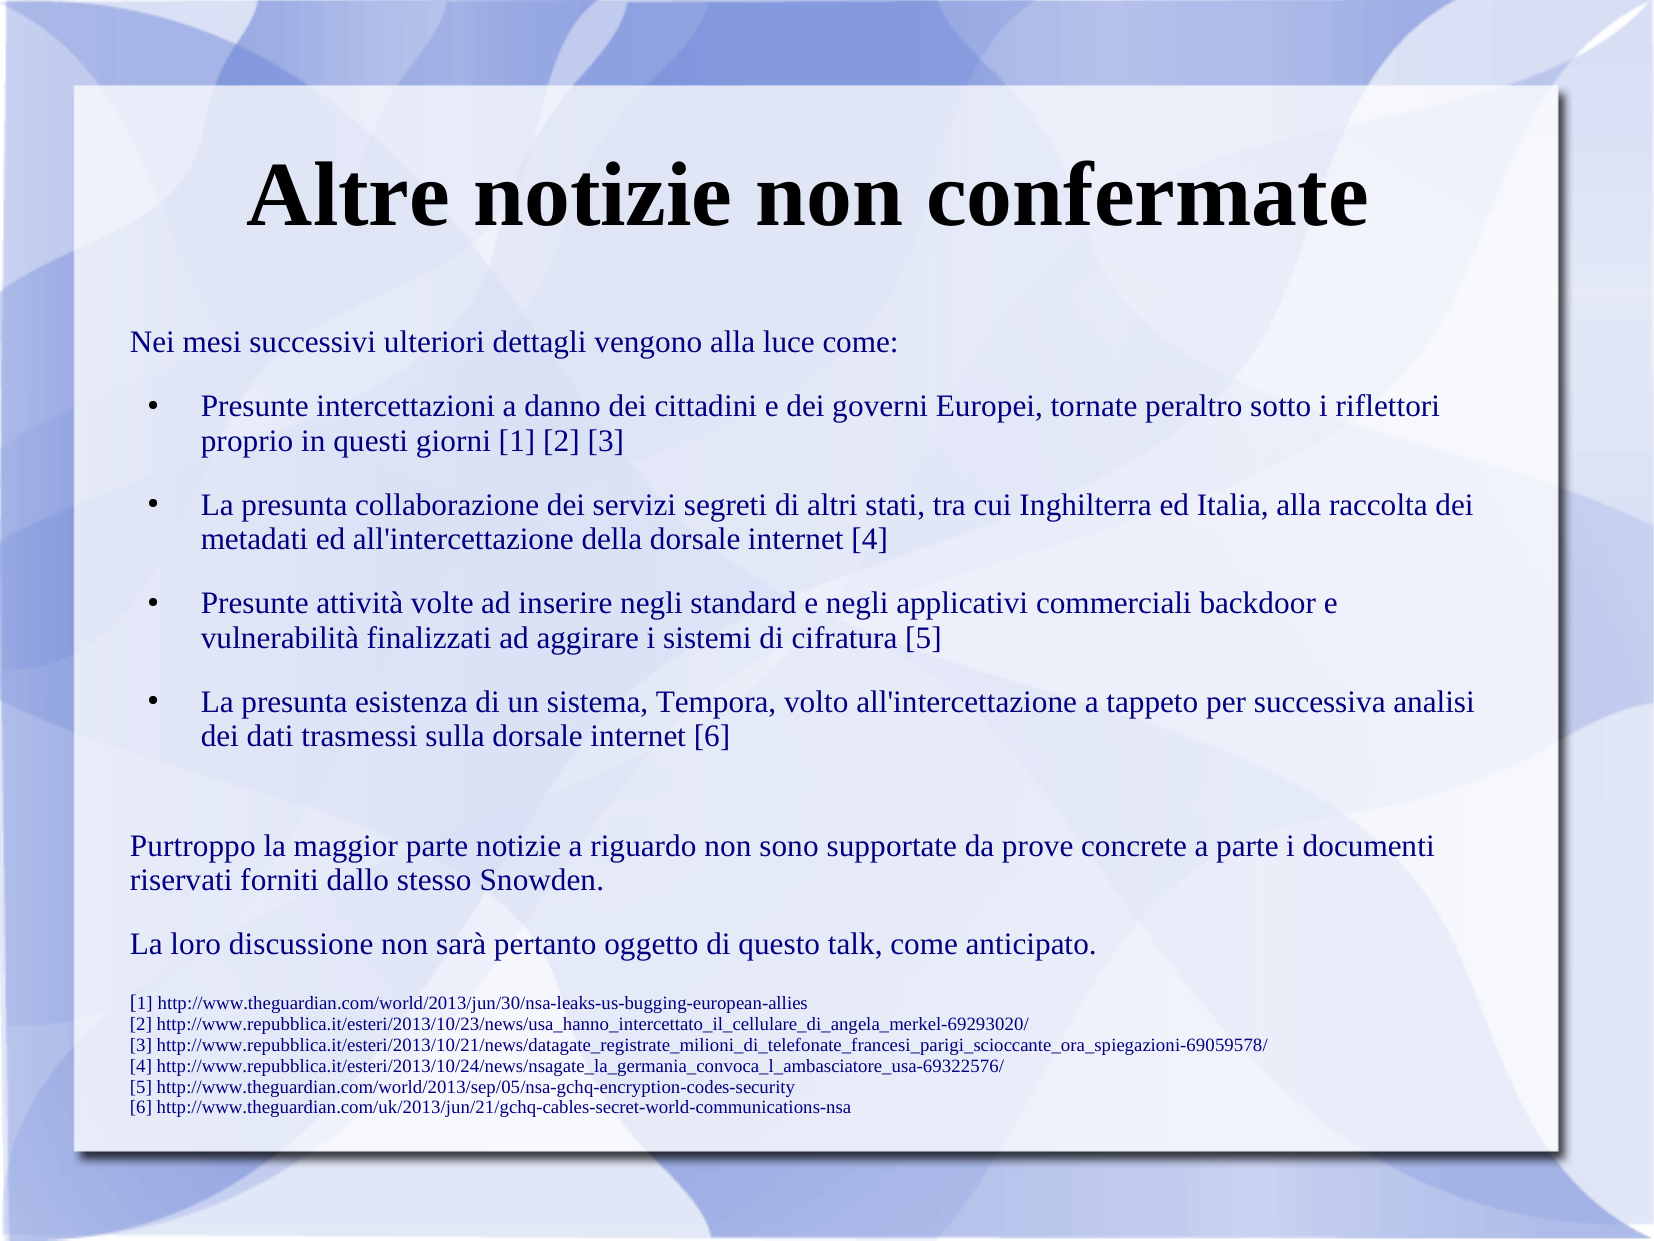

# Altre notizie non confermate
Nei mesi successivi ulteriori dettagli vengono alla luce come:
Presunte intercettazioni a danno dei cittadini e dei governi Europei, tornate peraltro sotto i riflettori proprio in questi giorni [1] [2] [3]
La presunta collaborazione dei servizi segreti di altri stati, tra cui Inghilterra ed Italia, alla raccolta dei metadati ed all'intercettazione della dorsale internet [4]
Presunte attività volte ad inserire negli standard e negli applicativi commerciali backdoor e vulnerabilità finalizzati ad aggirare i sistemi di cifratura [5]
La presunta esistenza di un sistema, Tempora, volto all'intercettazione a tappeto per successiva analisi dei dati trasmessi sulla dorsale internet [6]
Purtroppo la maggior parte notizie a riguardo non sono supportate da prove concrete a parte i documenti riservati forniti dallo stesso Snowden.
La loro discussione non sarà pertanto oggetto di questo talk, come anticipato.
[1] http://www.theguardian.com/world/2013/jun/30/nsa-leaks-us-bugging-european-allies
[2] http://www.repubblica.it/esteri/2013/10/23/news/usa_hanno_intercettato_il_cellulare_di_angela_merkel-69293020/
[3] http://www.repubblica.it/esteri/2013/10/21/news/datagate_registrate_milioni_di_telefonate_francesi_parigi_scioccante_ora_spiegazioni-69059578/
[4] http://www.repubblica.it/esteri/2013/10/24/news/nsagate_la_germania_convoca_l_ambasciatore_usa-69322576/
[5] http://www.theguardian.com/world/2013/sep/05/nsa-gchq-encryption-codes-security
[6] http://www.theguardian.com/uk/2013/jun/21/gchq-cables-secret-world-communications-nsa